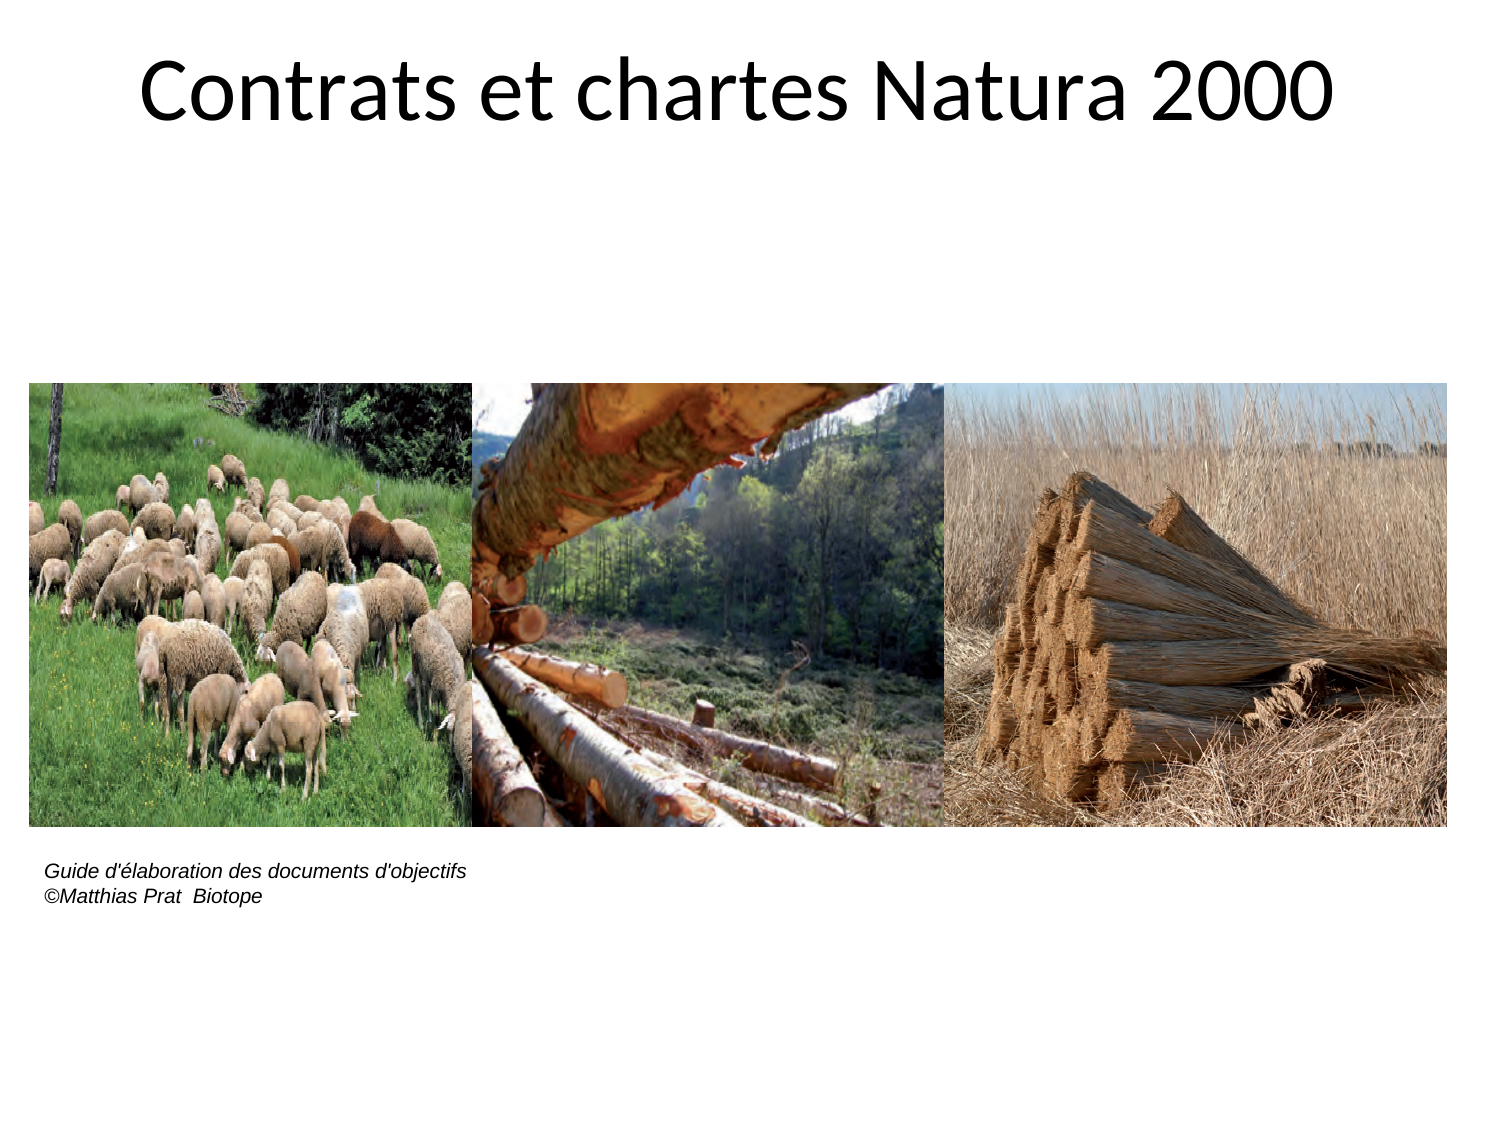

# Contrats et chartes Natura 2000
Guide d'élaboration des documents d'objectifs
©Matthias Prat Biotope